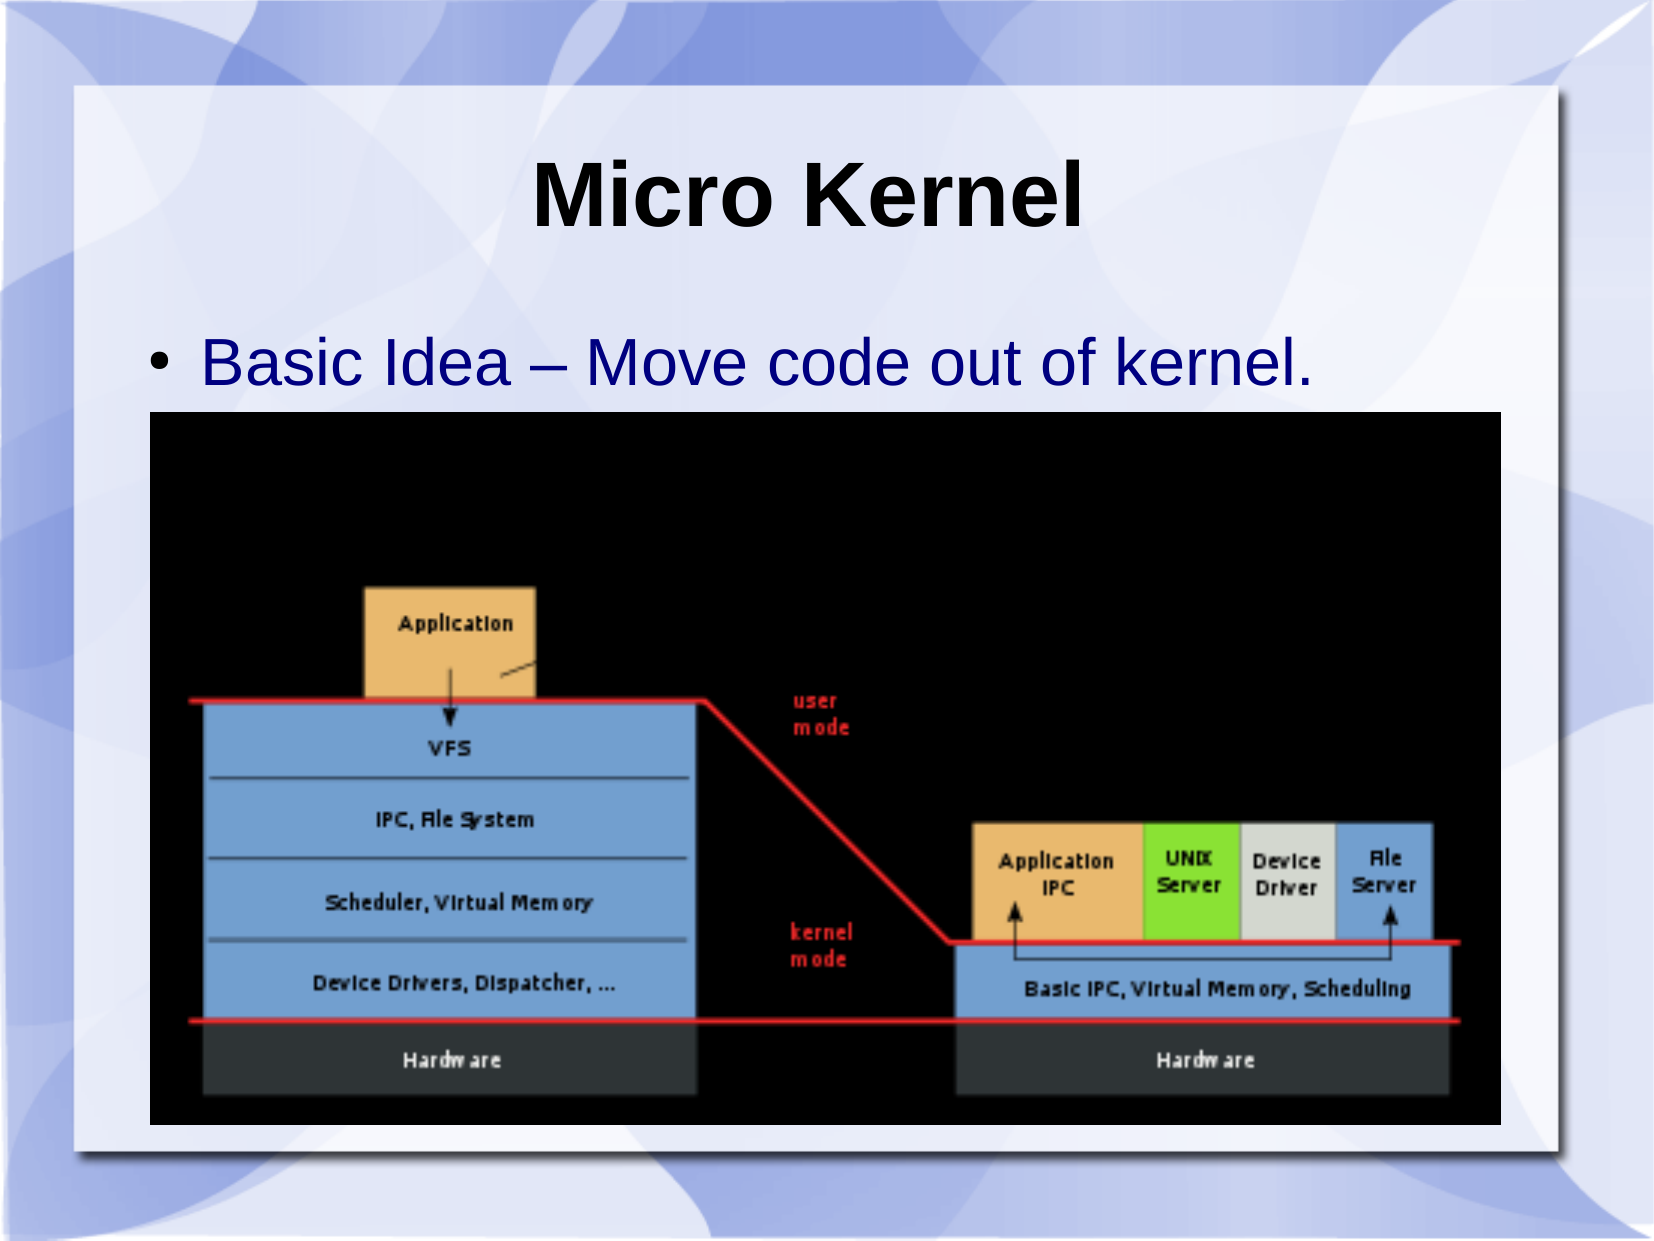

# Micro Kernel
Basic Idea – Move code out of kernel.